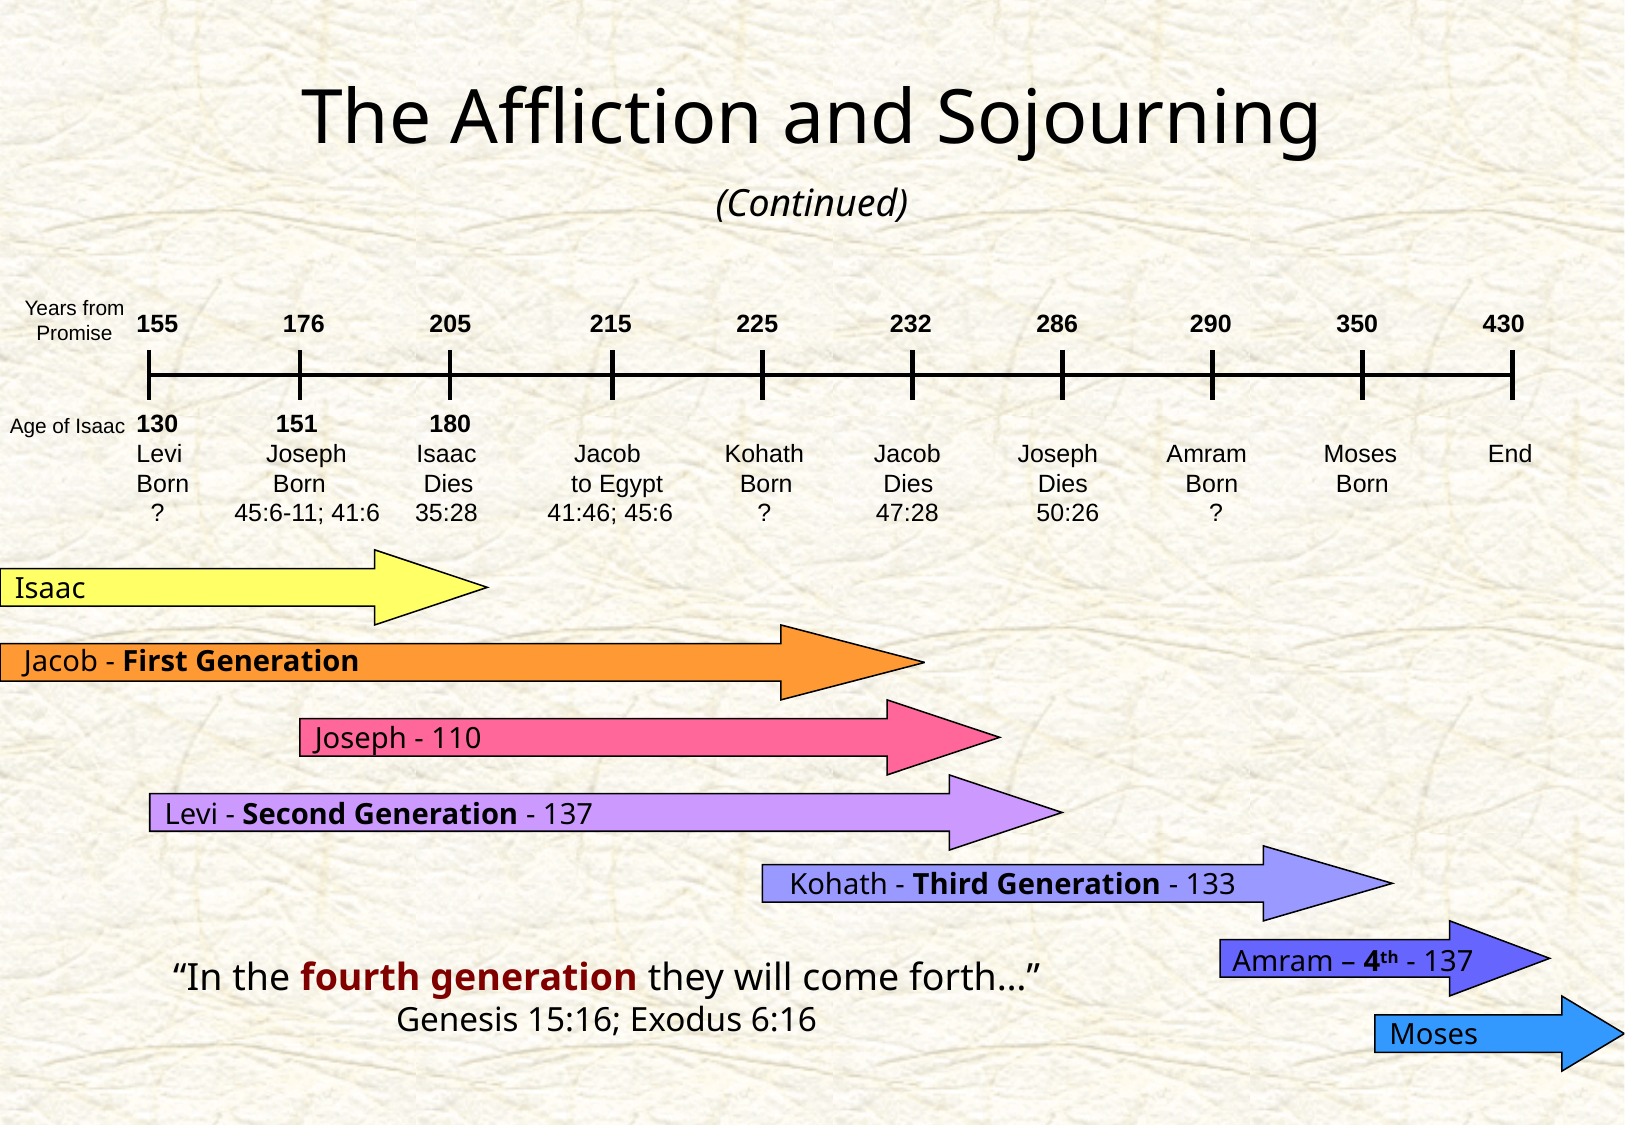

# The Affliction and Sojourning (Continued)
Years from Promise
155 176 205 215 225 232 286 290 350 430
130 151 180
Levi Joseph Isaac Jacob Kohath Jacob Joseph Amram Moses End
Born Born Dies to Egypt Born Dies Dies Born Born
 ? 45:6-11; 41:6 35:28 41:46; 45:6	 ? 47:28 50:26	 ?
Age of Isaac
Isaac
Jacob - First Generation
Joseph - 110
Levi - Second Generation - 137
Kohath - Third Generation - 133
Amram – 4th - 137
“In the fourth generation they will come forth…”
Genesis 15:16; Exodus 6:16
Moses